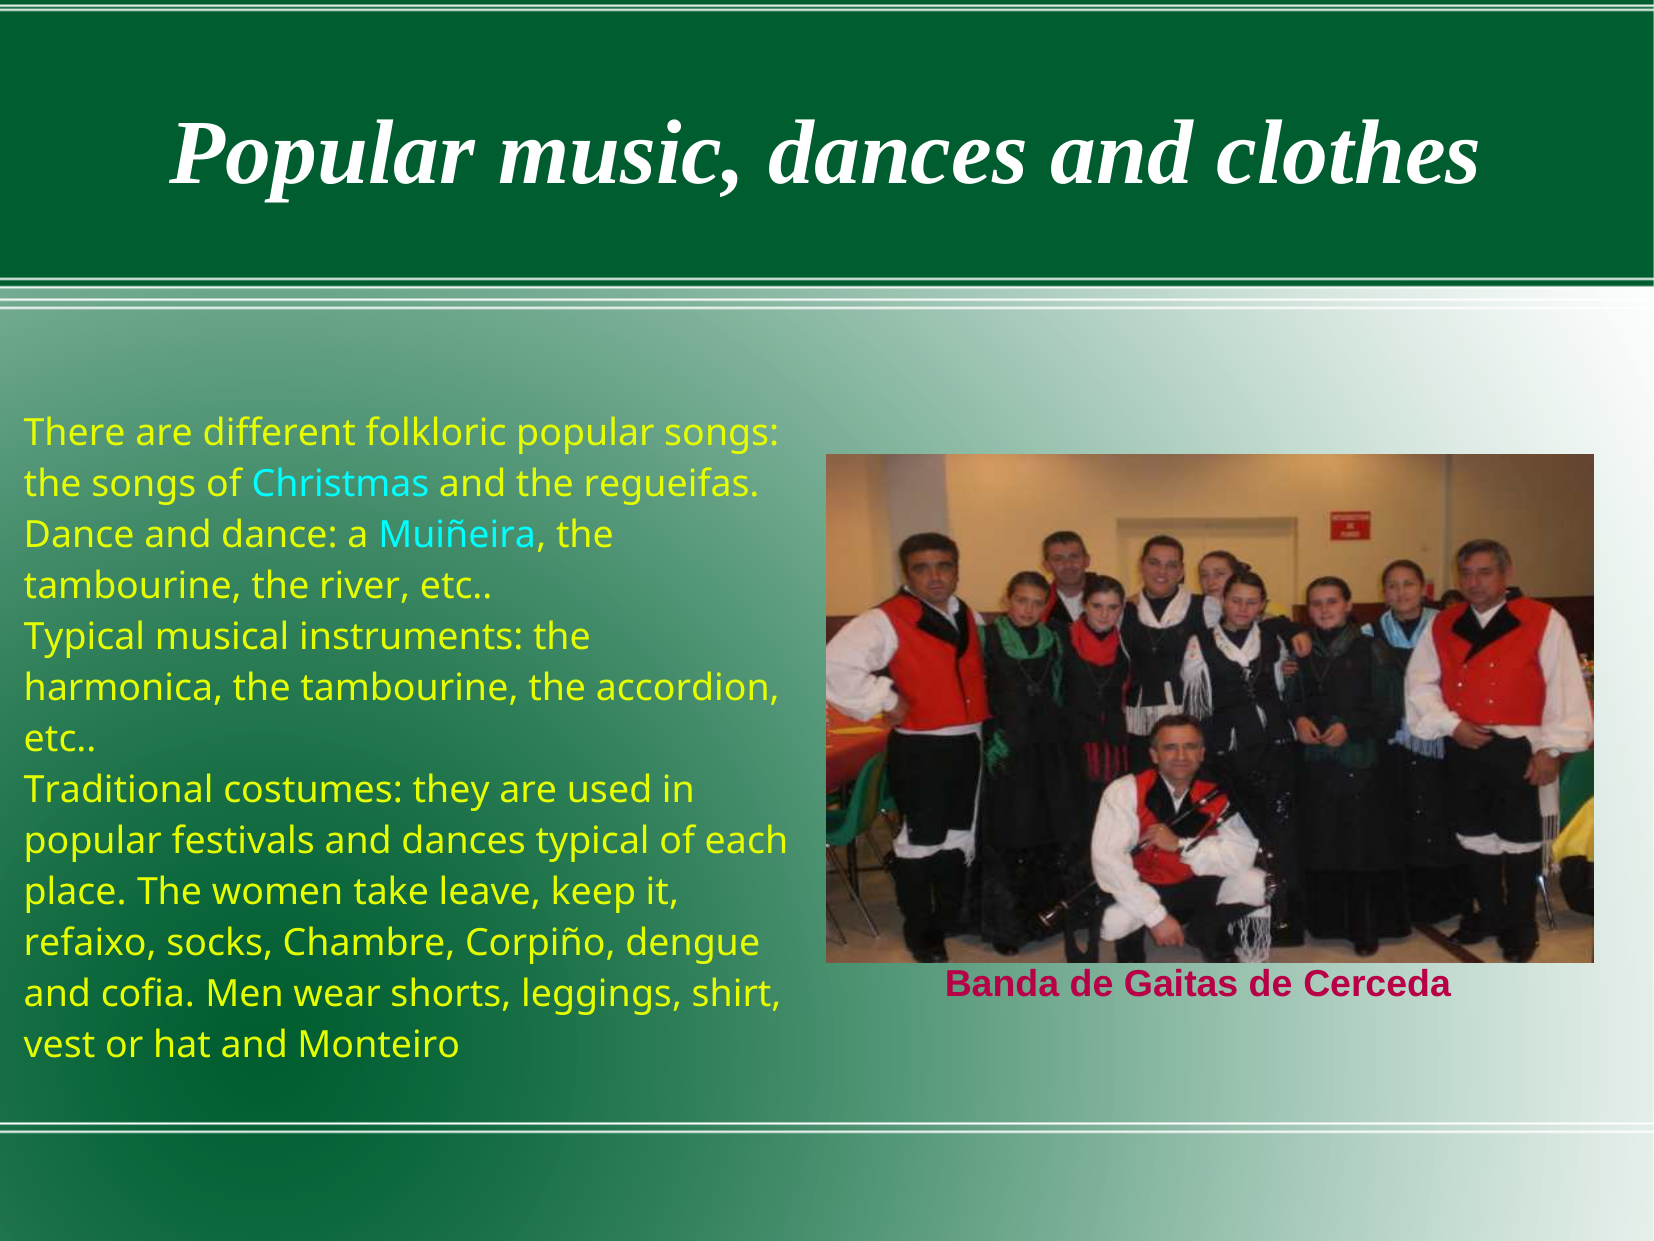

# Popular music, dances and clothes
There are different folkloric popular songs: the songs of Christmas and the regueifas.
Dance and dance: a Muiñeira, the tambourine, the river, etc..
Typical musical instruments: the harmonica, the tambourine, the accordion, etc..
Traditional costumes: they are used in popular festivals and dances typical of each place. The women take leave, keep it, refaixo, socks, Chambre, Corpiño, dengue and cofia. Men wear shorts, leggings, shirt, vest or hat and Monteiro
Banda de Gaitas de Cerceda